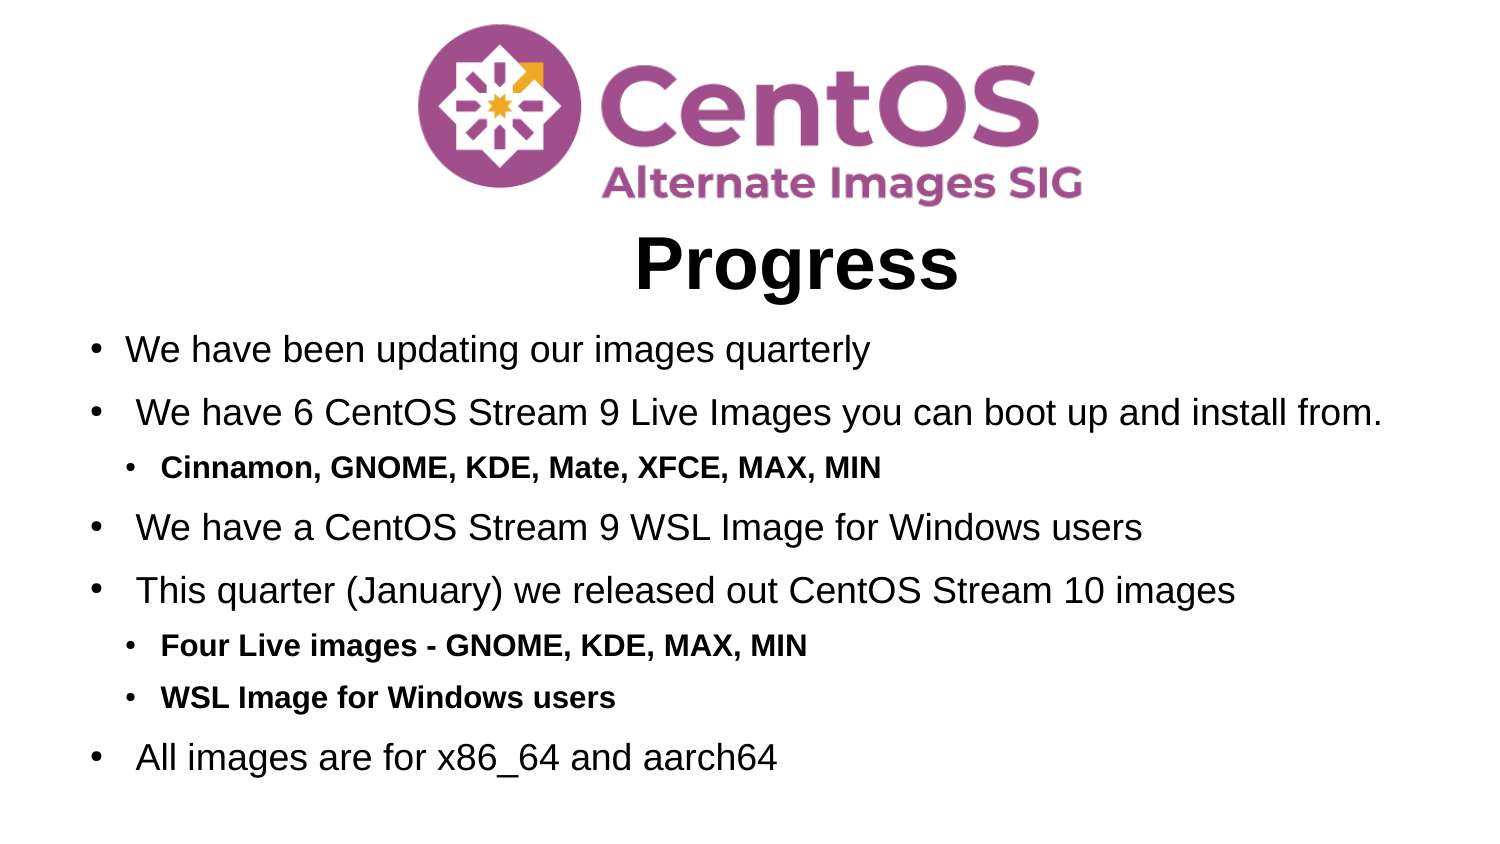

Progress
We have been updating our images quarterly
 We have 6 CentOS Stream 9 Live Images you can boot up and install from.
Cinnamon, GNOME, KDE, Mate, XFCE, MAX, MIN
 We have a CentOS Stream 9 WSL Image for Windows users
 This quarter (January) we released out CentOS Stream 10 images
Four Live images - GNOME, KDE, MAX, MIN
WSL Image for Windows users
 All images are for x86_64 and aarch64